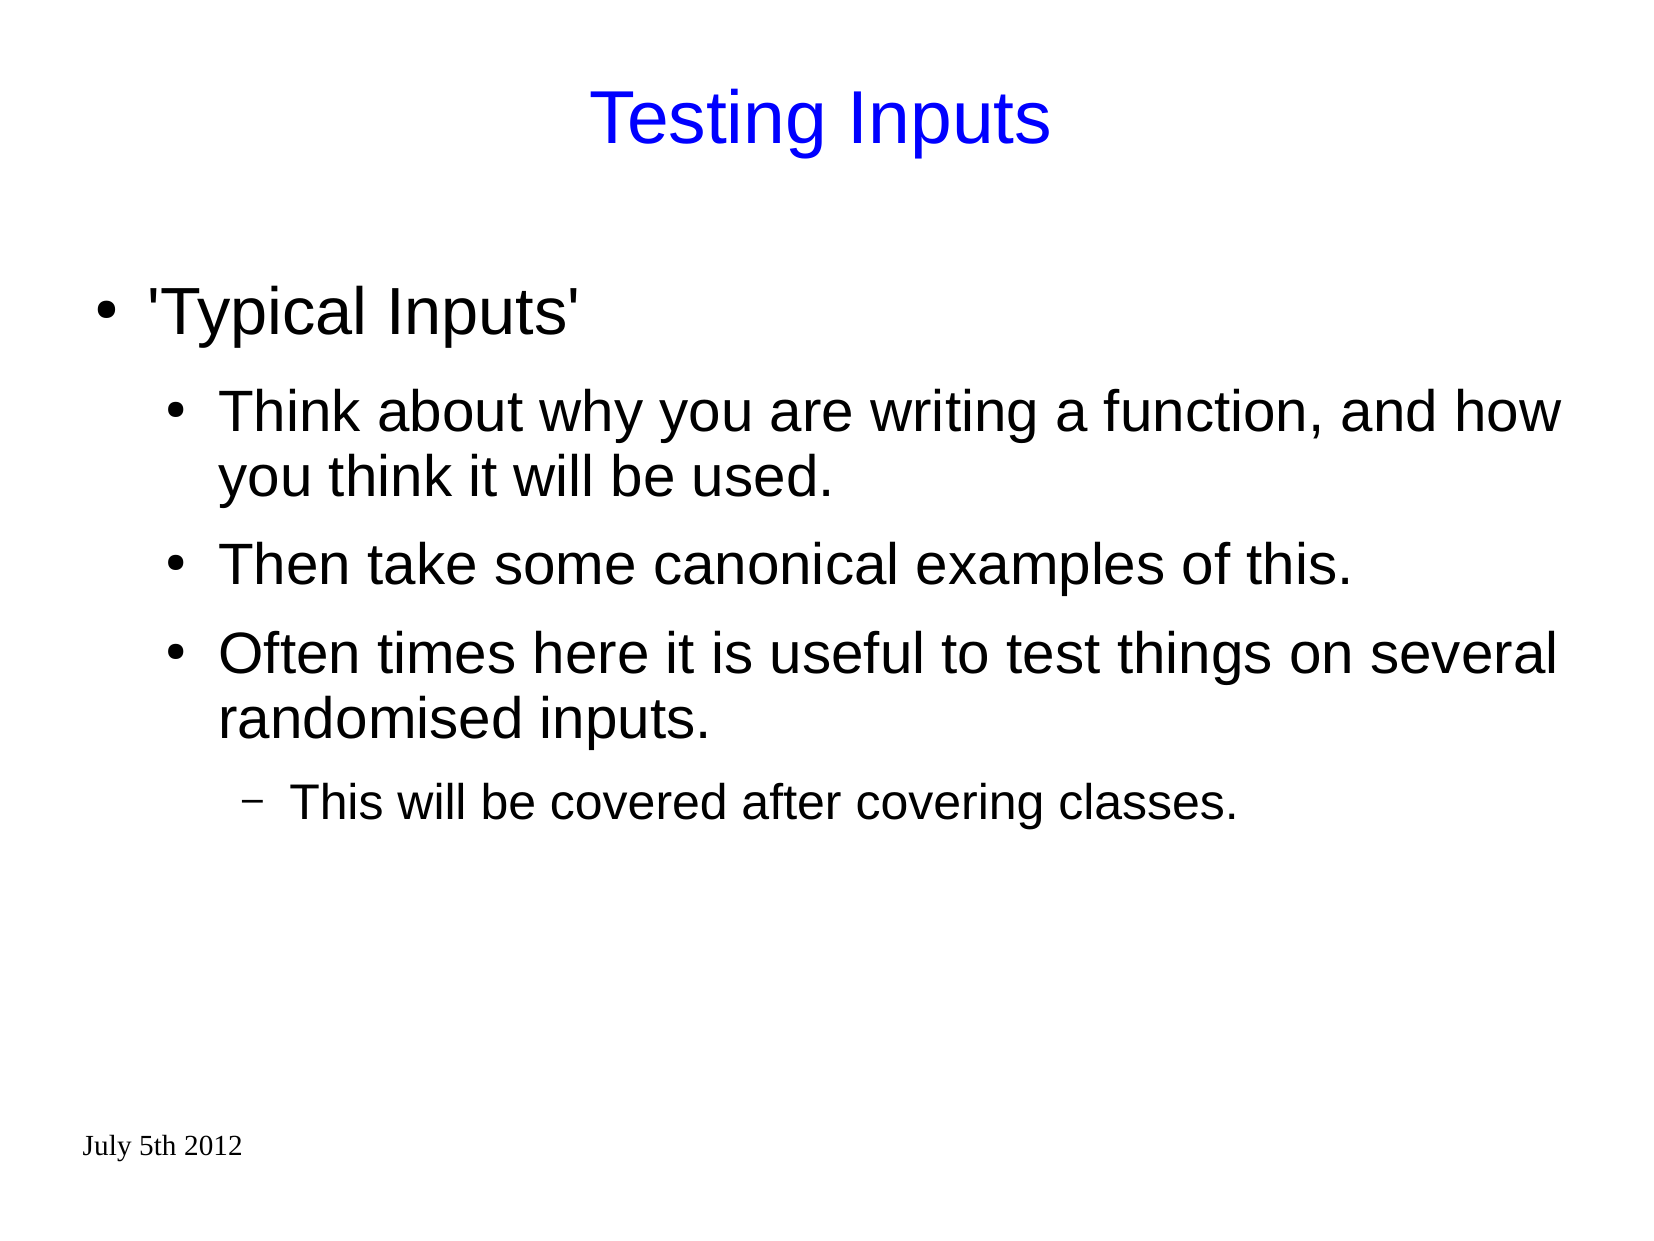

# Testing Inputs
'Typical Inputs'
Think about why you are writing a function, and how you think it will be used.
Then take some canonical examples of this.
Often times here it is useful to test things on several randomised inputs.
This will be covered after covering classes.
July 5th 2012